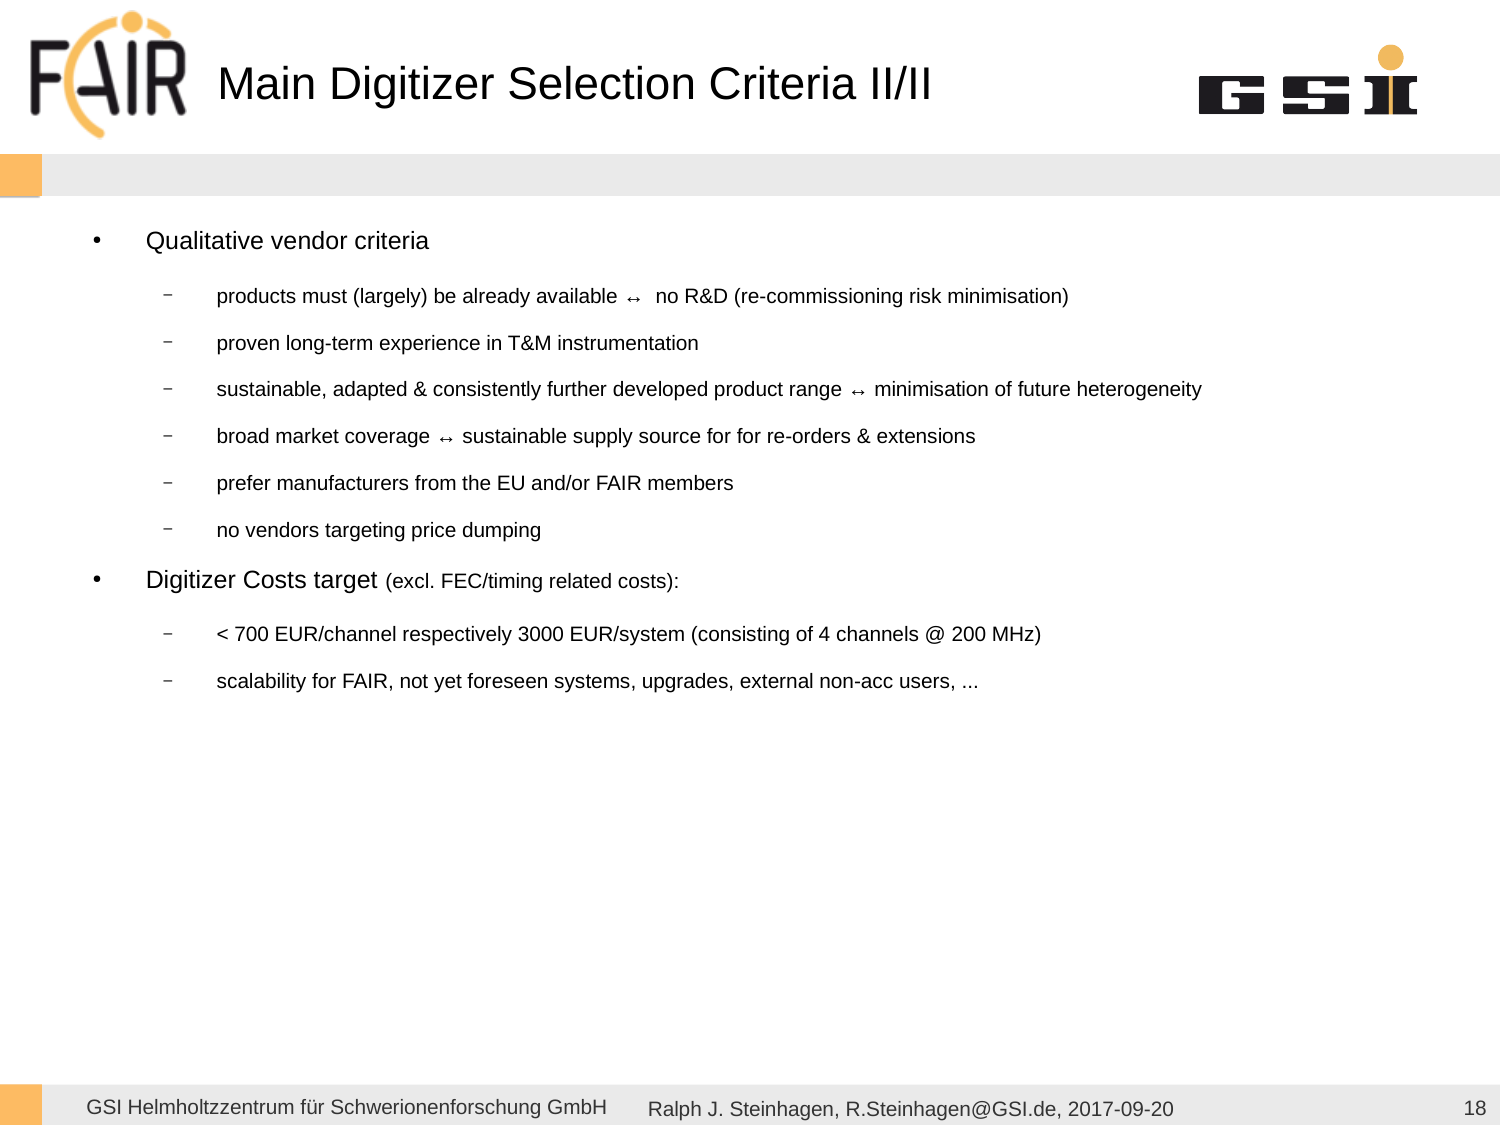

# Main Digitizer Selection Criteria II/II
Qualitative vendor criteria
products must (largely) be already available ↔ no R&D (re-commissioning risk minimisation)
proven long-term experience in T&M instrumentation
sustainable, adapted & consistently further developed product range ↔ minimisation of future heterogeneity
broad market coverage ↔ sustainable supply source for for re-orders & extensions
prefer manufacturers from the EU and/or FAIR members
no vendors targeting price dumping
Digitizer Costs target (excl. FEC/timing related costs):
< 700 EUR/channel respectively 3000 EUR/system (consisting of 4 channels @ 200 MHz)
scalability for FAIR, not yet foreseen systems, upgrades, external non-acc users, ...